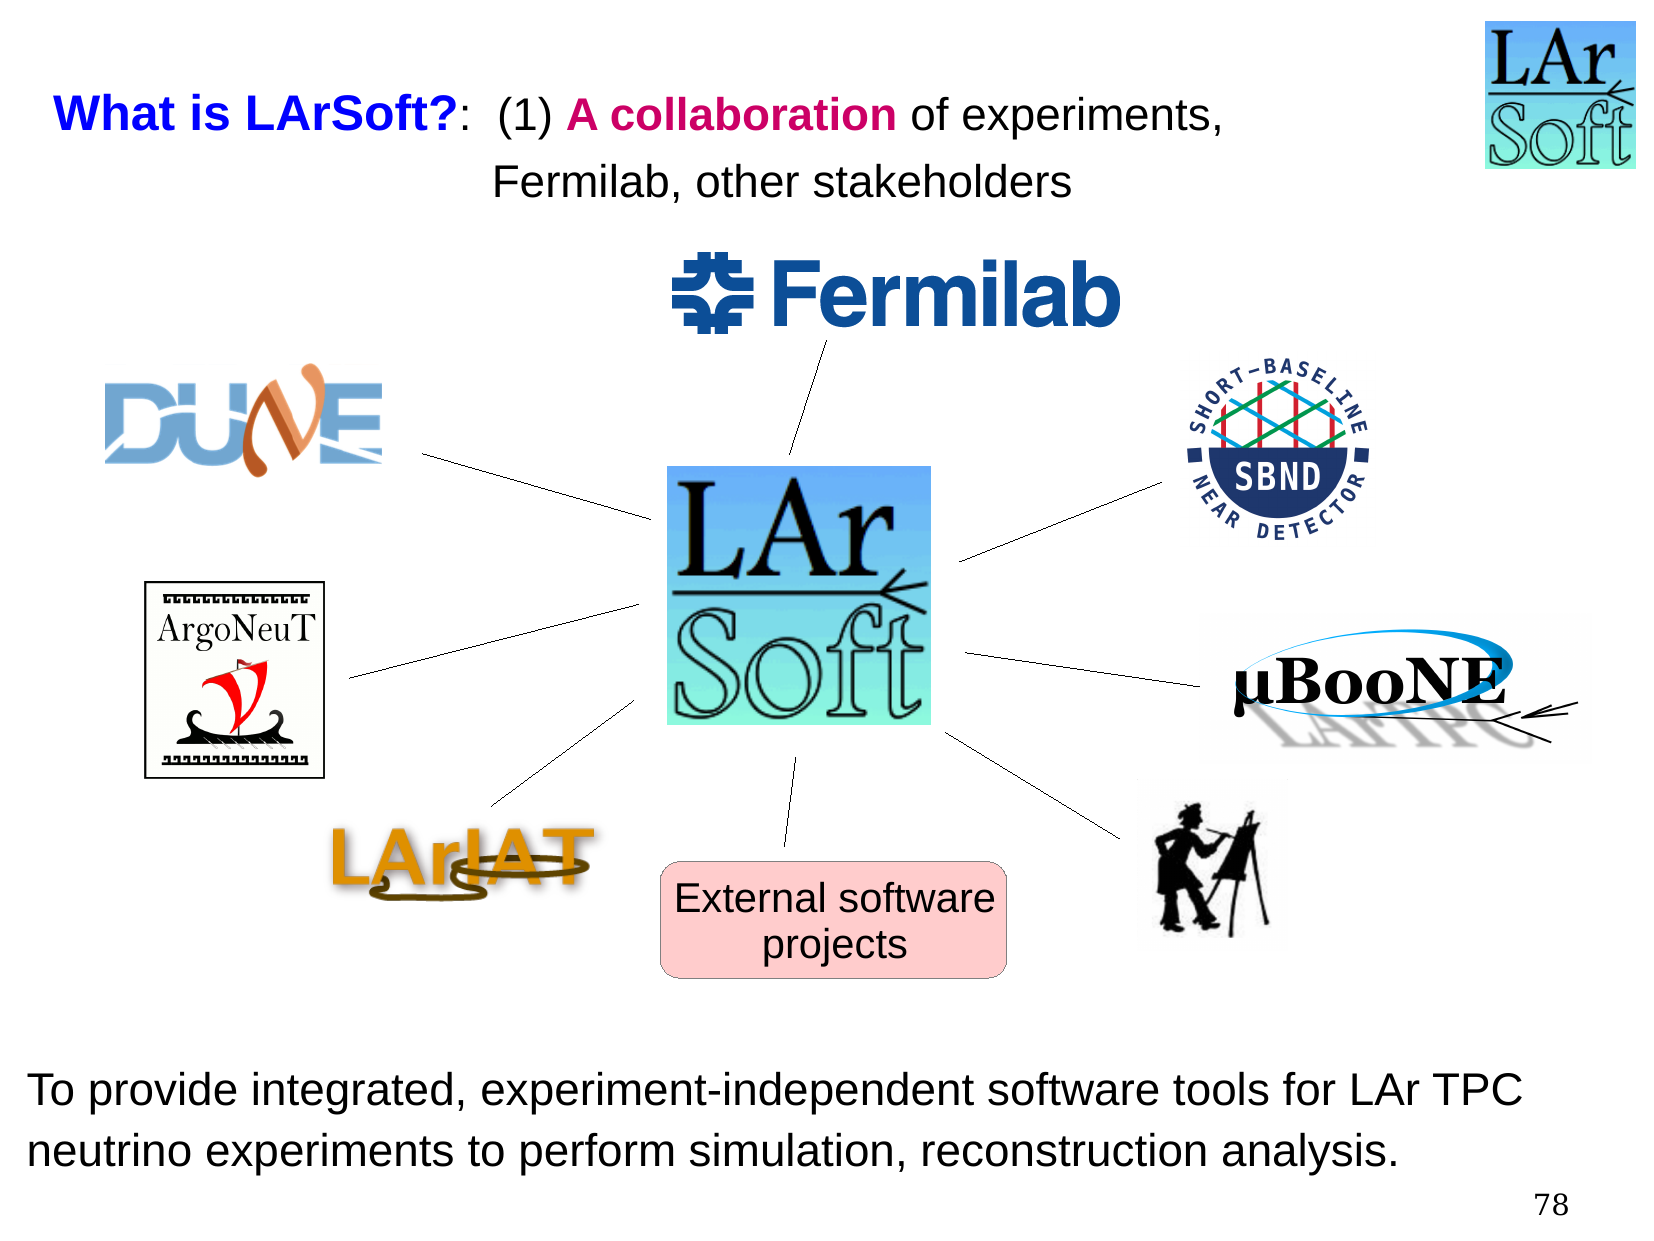

What is LArSoft?: (1) A collaboration of experiments, 					 Fermilab, other stakeholders
External software
projects
To provide integrated, experiment-independent software tools for LAr TPC
neutrino experiments to perform simulation, reconstruction analysis.
78